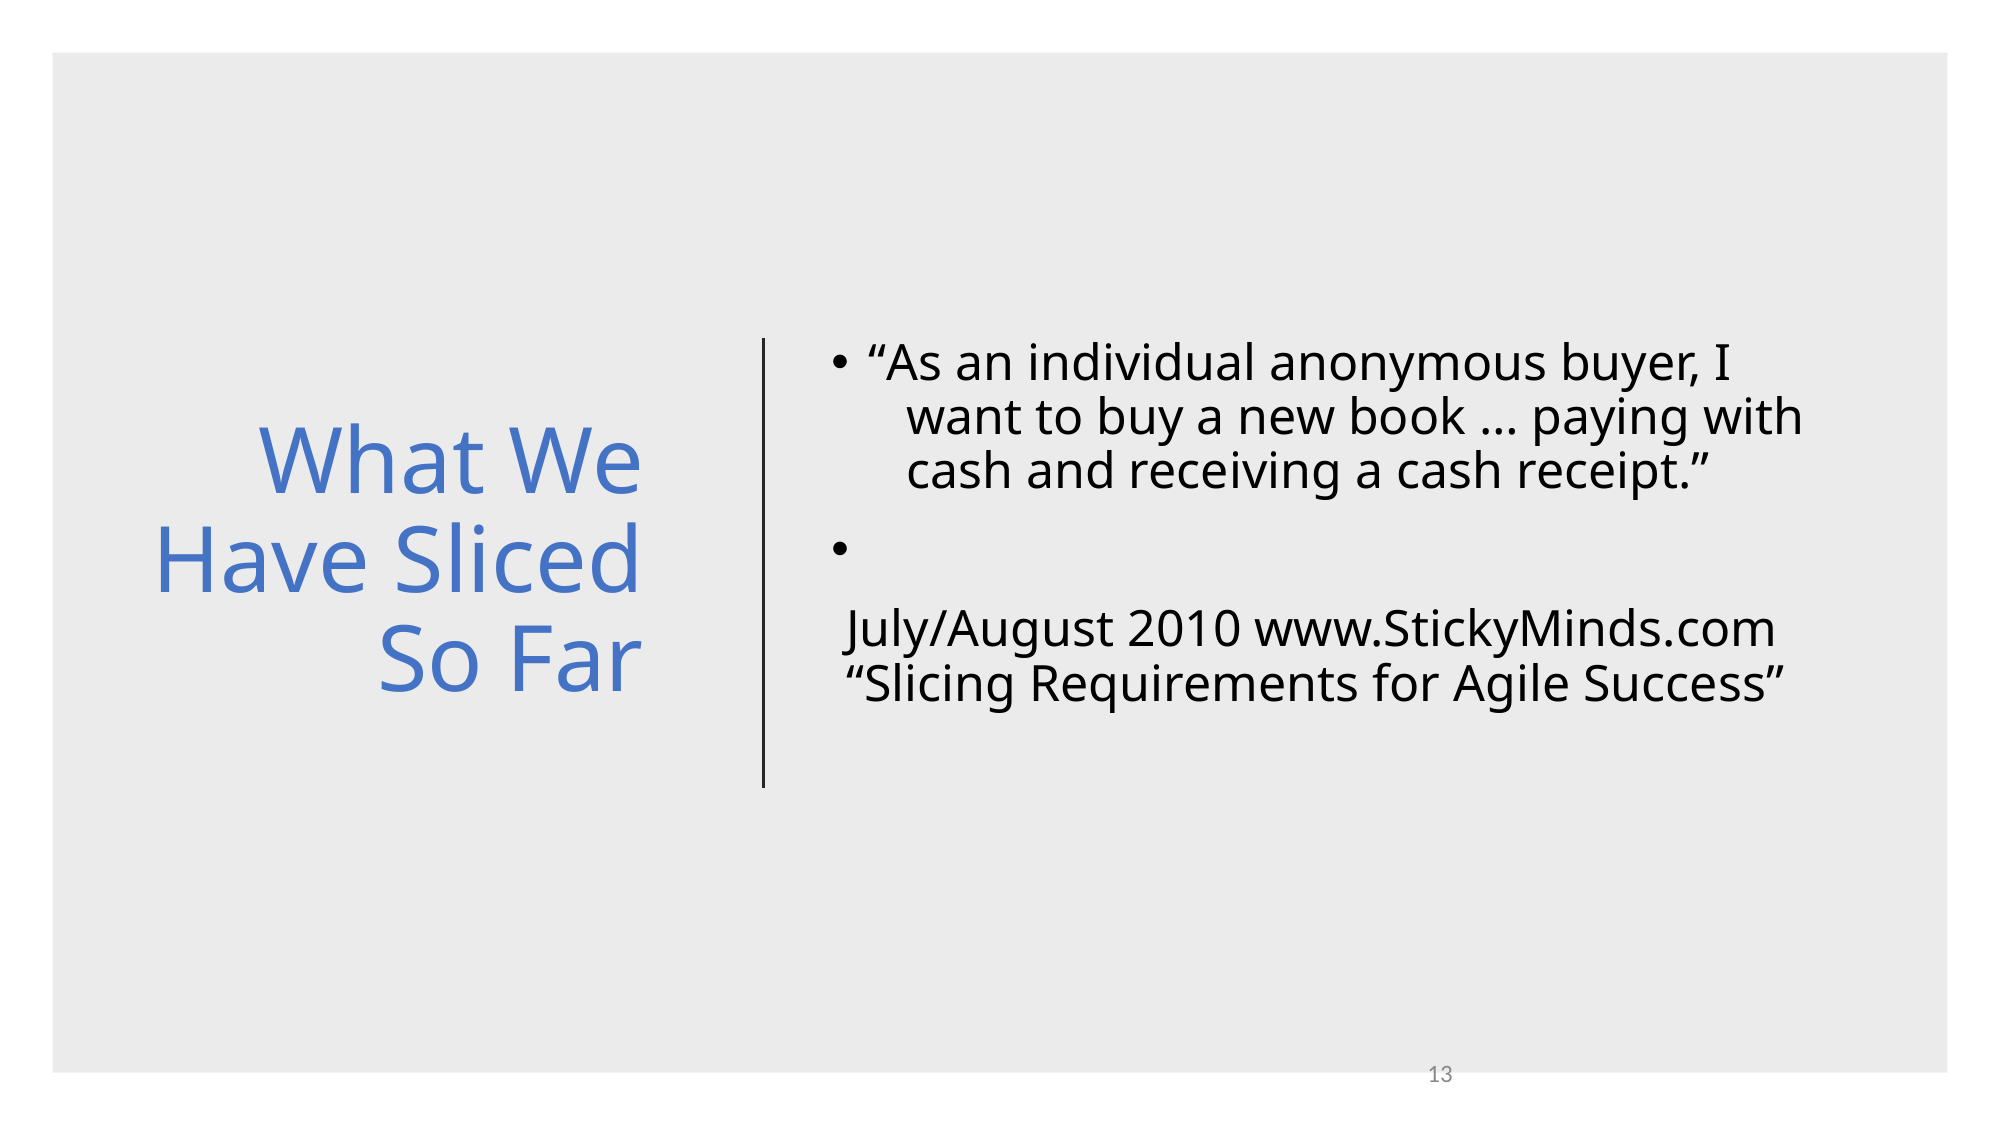

# What We Have Sliced So Far
“As an individual anonymous buyer, I want to buy a new book … paying with cash and receiving a cash receipt.”
July/August 2010 www.StickyMinds.com “Slicing Requirements for Agile Success”